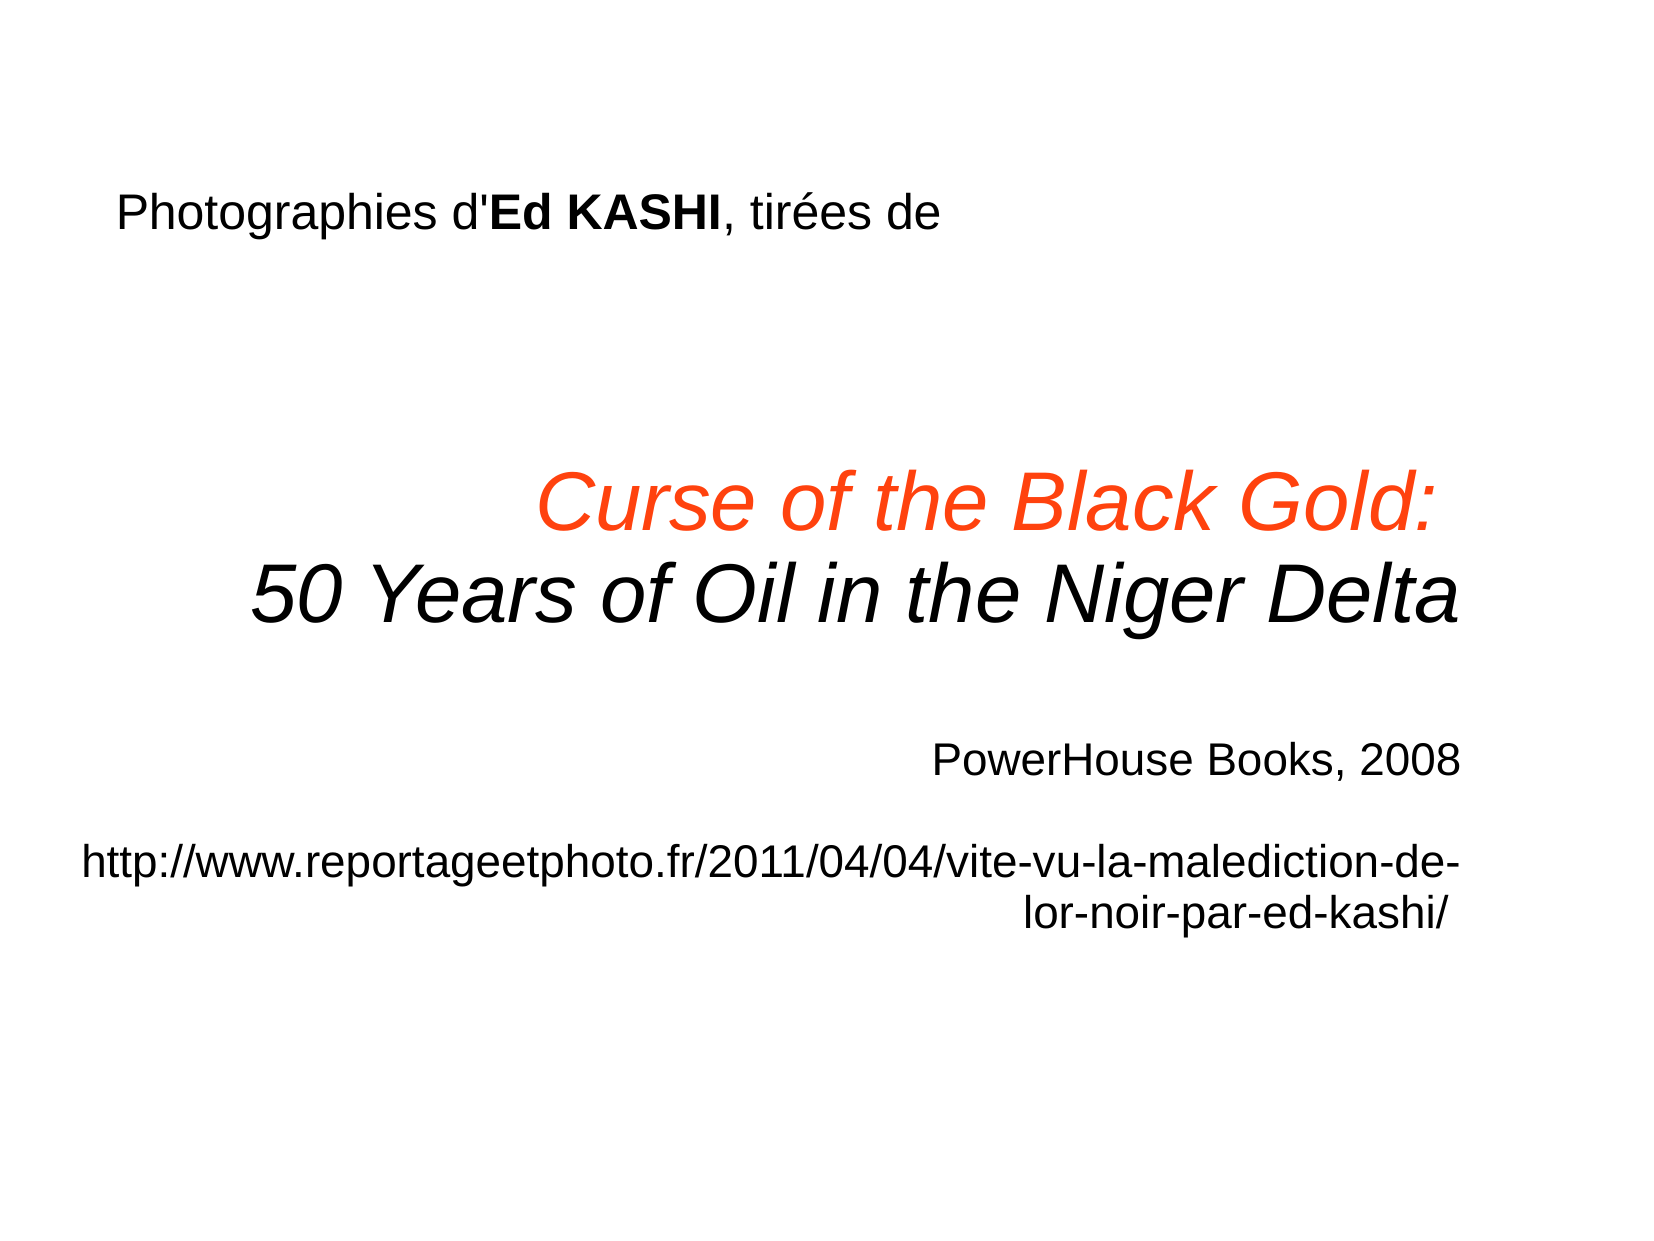

Photographies d'Ed KASHI, tirées de
 Curse of the Black Gold:
 50 Years of Oil in the Niger Delta
PowerHouse Books, 2008
http://www.reportageetphoto.fr/2011/04/04/vite-vu-la-malediction-de-lor-noir-par-ed-kashi/